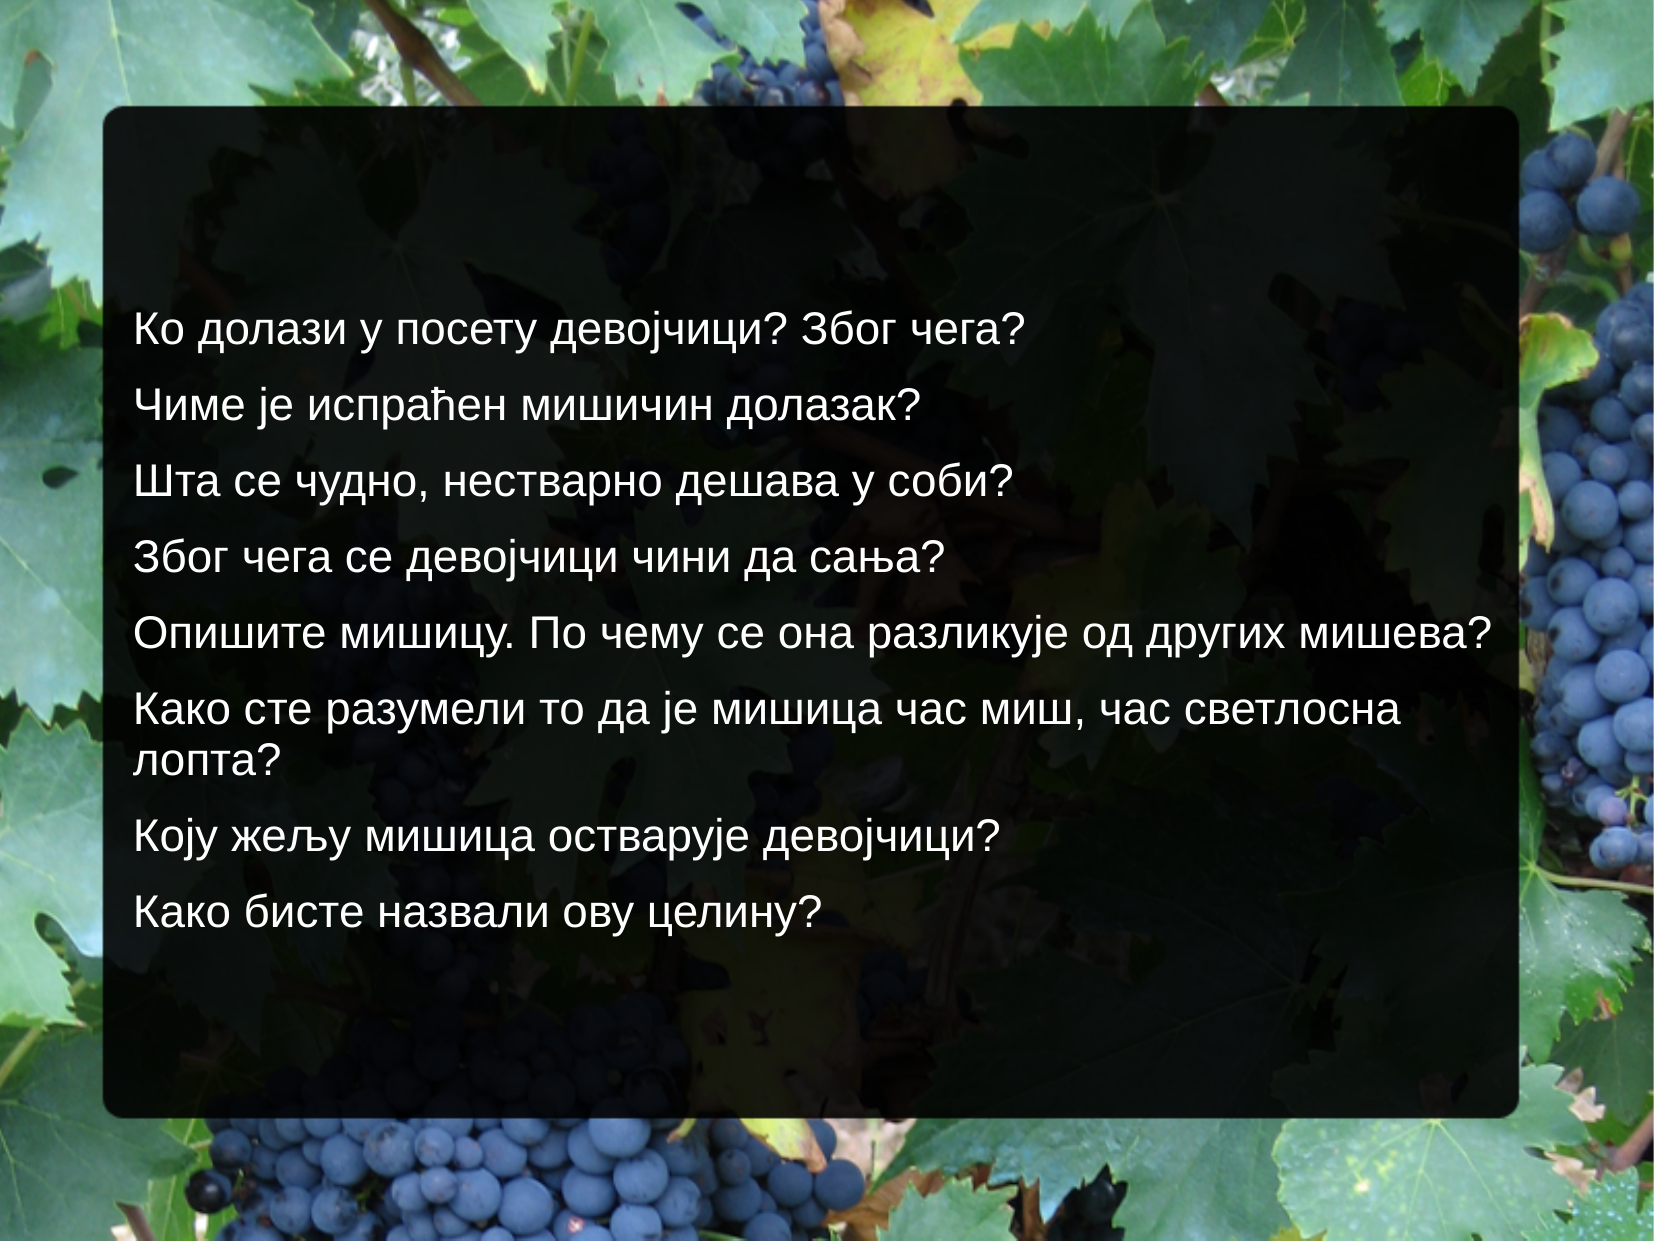

Ко долази у посету девојчици? Због чега?
Чиме је испраћен мишичин долазак?
Шта се чудно, нестварно дешава у соби?
Због чега се девојчици чини да сања?
Опишите мишицу. По чему се она разликује од других мишева?
Како сте разумели то да је мишица час миш, час светлосна лопта?
Коју жељу мишица остварује девојчици?
Како бисте назвали ову целину?